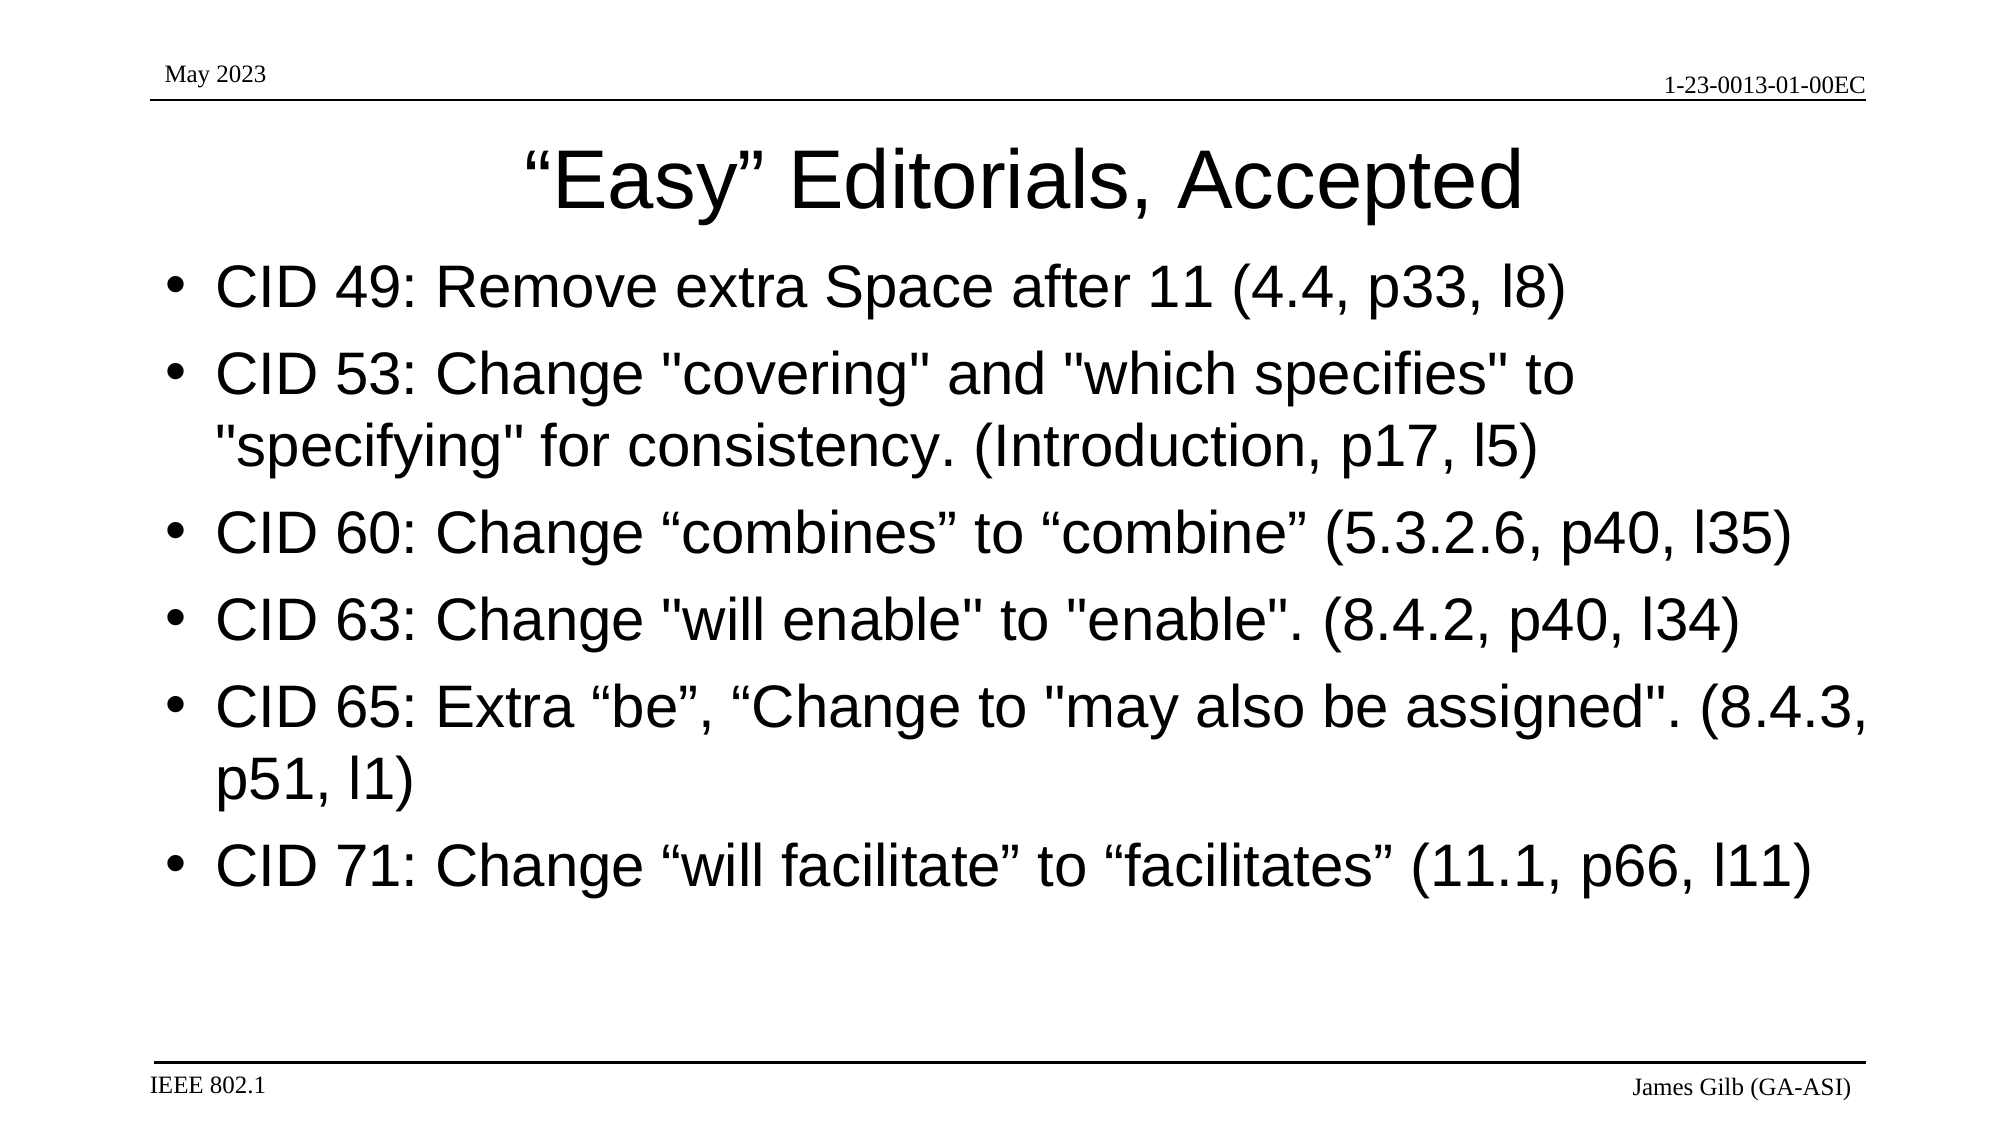

# “Easy” Editorials, Accepted
CID 49: Remove extra Space after 11 (4.4, p33, l8)
CID 53: Change "covering" and "which specifies" to "specifying" for consistency. (Introduction, p17, l5)
CID 60: Change “combines” to “combine” (5.3.2.6, p40, l35)
CID 63: Change "will enable" to "enable". (8.4.2, p40, l34)
CID 65: Extra “be”, “Change to "may also be assigned". (8.4.3, p51, l1)
CID 71: Change “will facilitate” to “facilitates” (11.1, p66, l11)